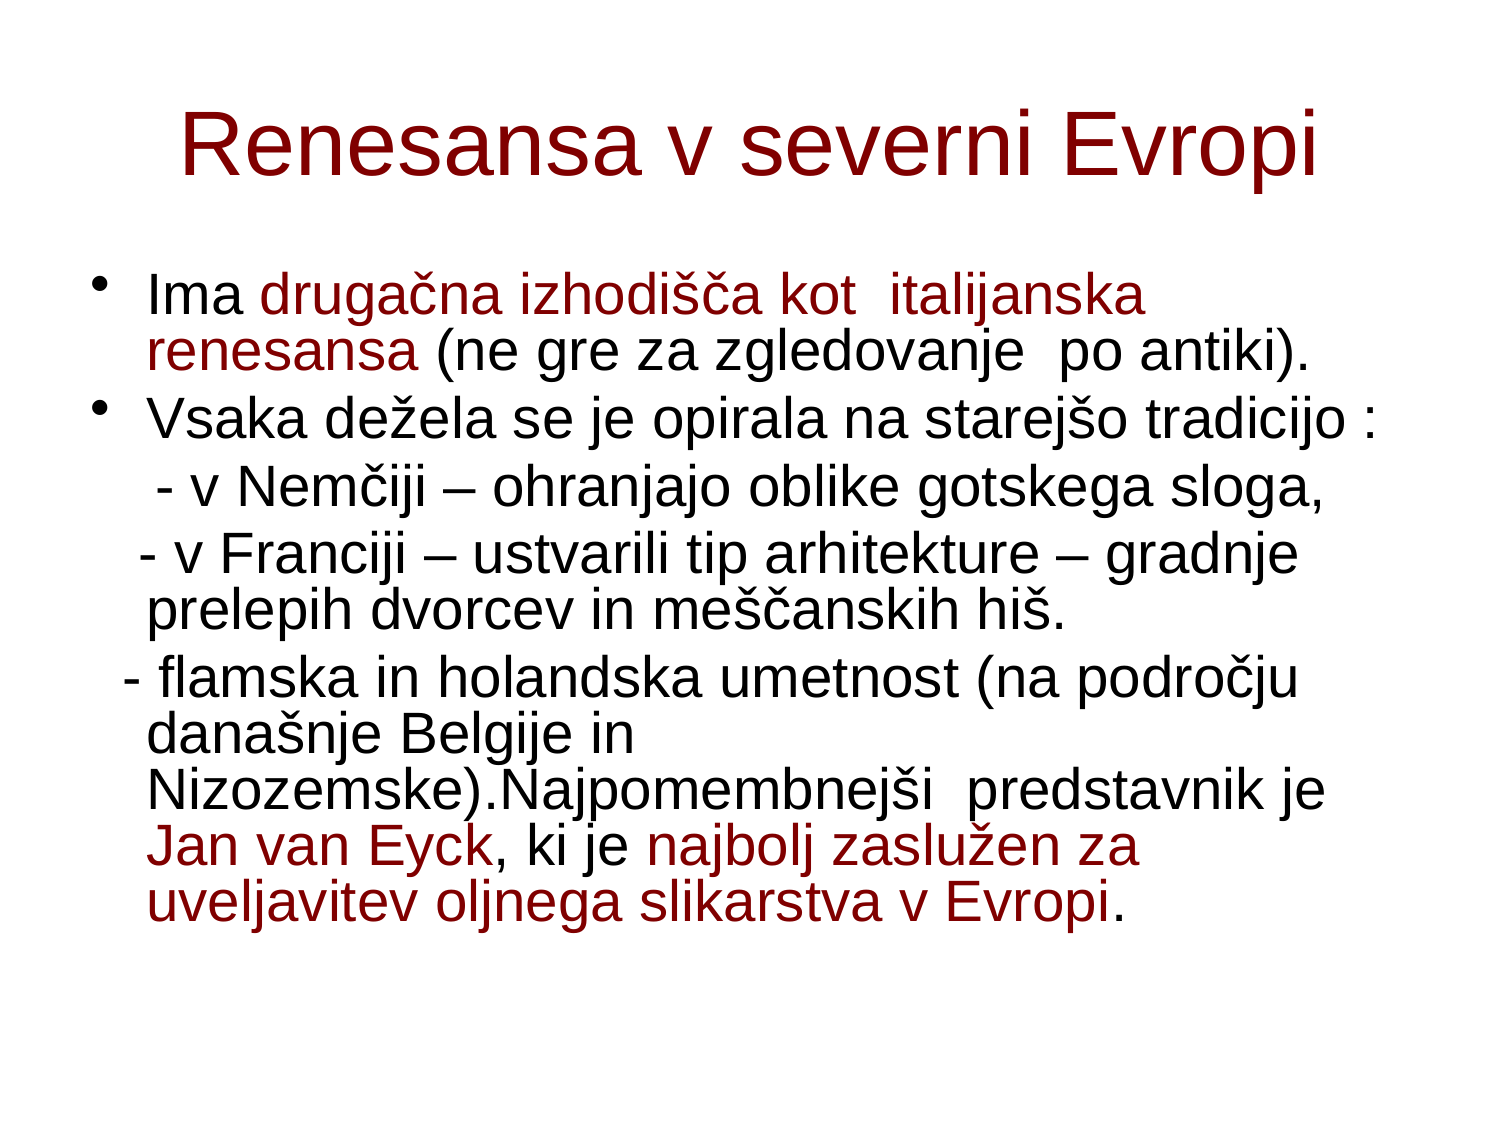

# Renesansa v severni Evropi
Ima drugačna izhodišča kot italijanska renesansa (ne gre za zgledovanje po antiki).
Vsaka dežela se je opirala na starejšo tradicijo :
 - v Nemčiji – ohranjajo oblike gotskega sloga,
 - v Franciji – ustvarili tip arhitekture – gradnje prelepih dvorcev in meščanskih hiš.
 - flamska in holandska umetnost (na področju današnje Belgije in Nizozemske).Najpomembnejši predstavnik je Jan van Eyck, ki je najbolj zaslužen za uveljavitev oljnega slikarstva v Evropi.